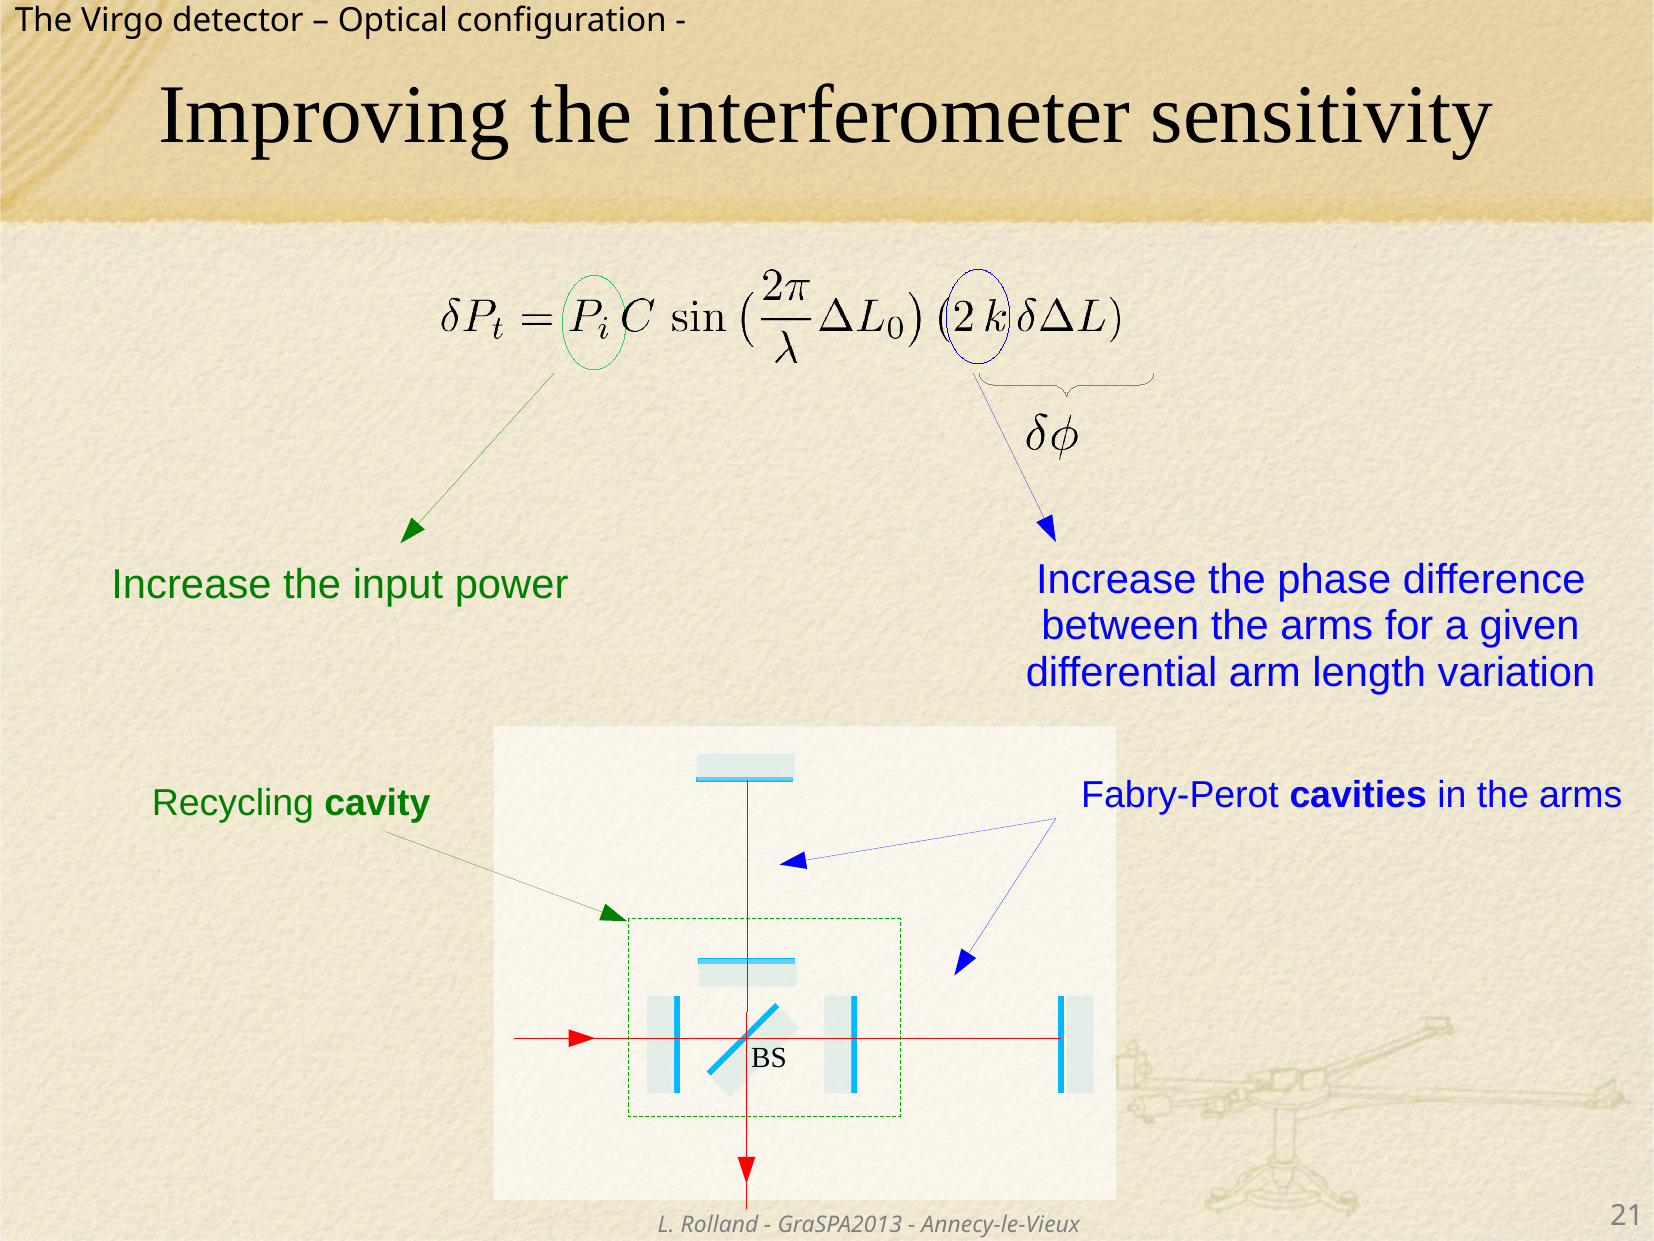

The Virgo detector – Optical configuration -
# Improving the interferometer sensitivity
Increase the phase difference between the arms for a given differential arm length variation
Fabry-Perot cavities in the arms
Increase the input power
Recycling cavity
BS